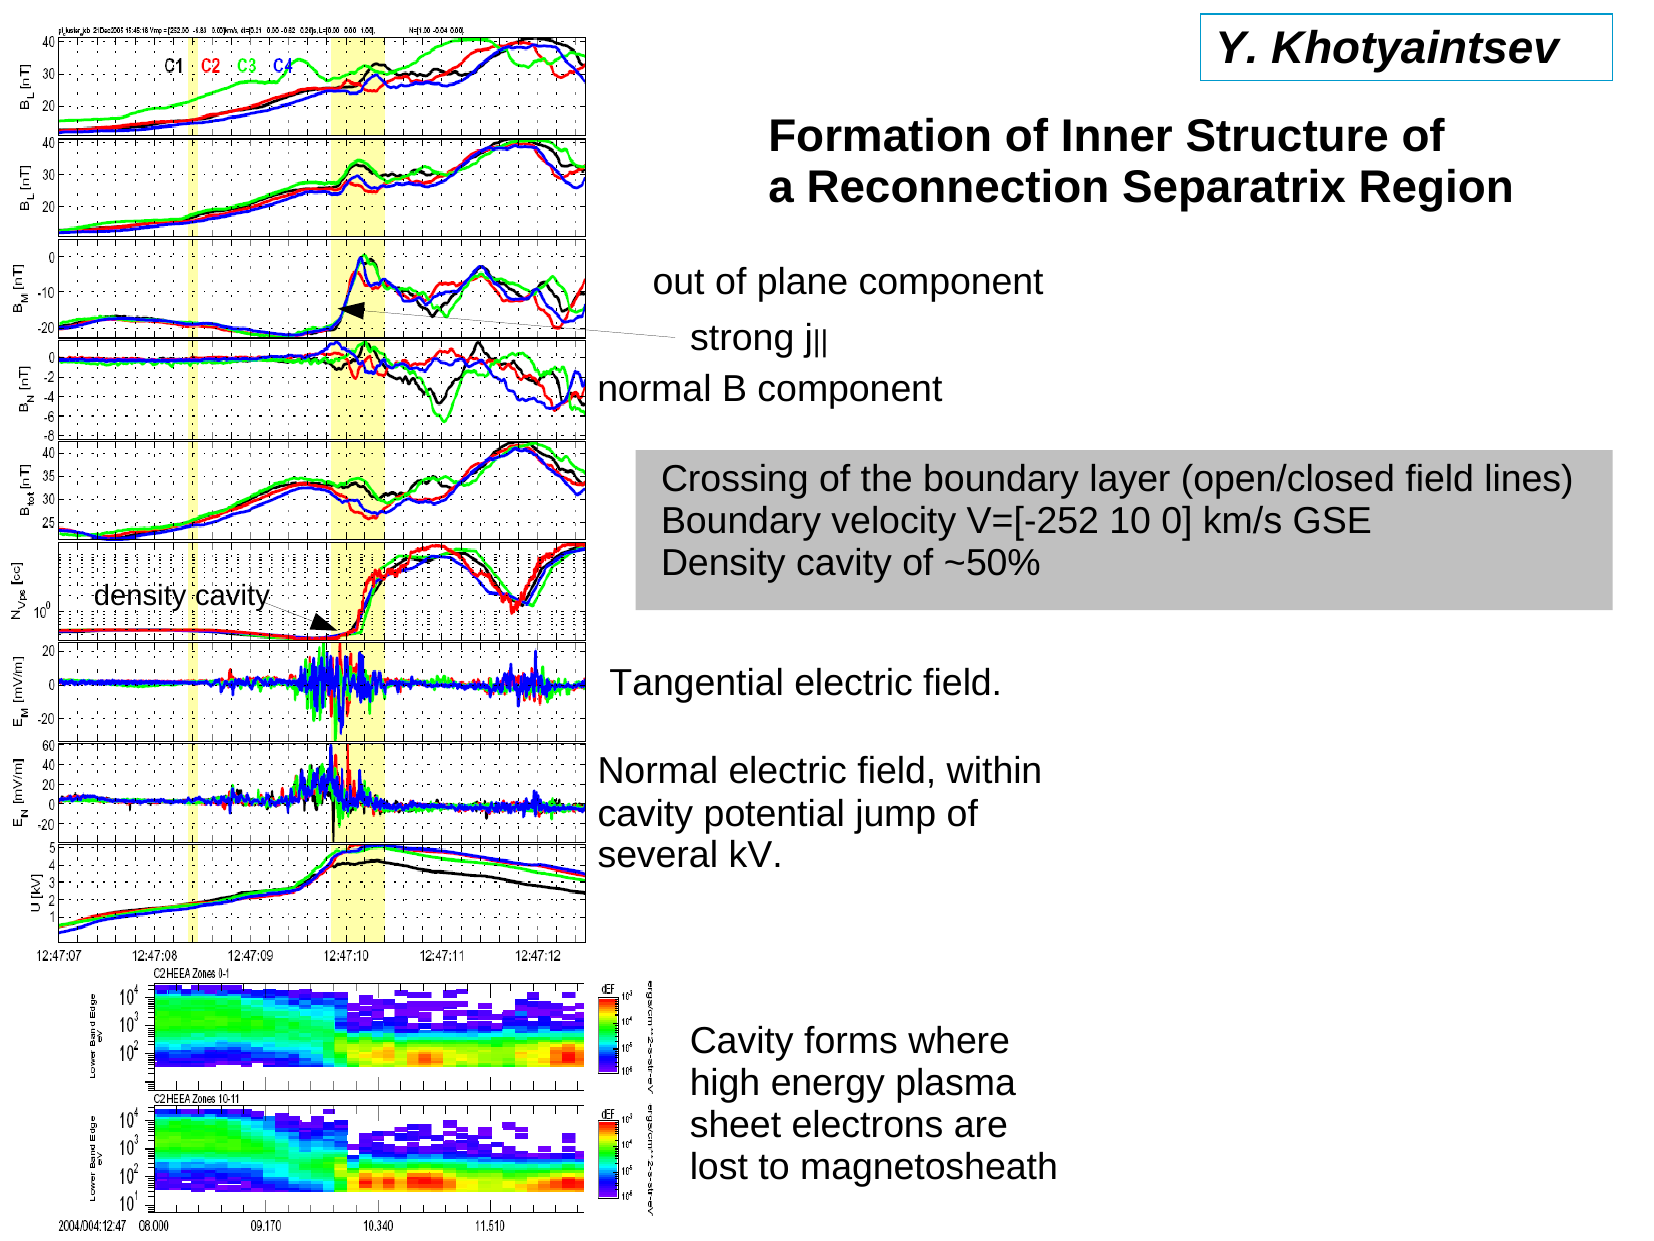

Y. Khotyaintsev
Formation of Inner Structure of
a Reconnection Separatrix Region
out of plane component
strong j||
normal B component
 Crossing of the boundary layer (open/closed field lines)
 Boundary velocity V=[-252 10 0] km/s GSE
 Density cavity of ~50%
density cavity
Tangential electric field.
Normal electric field, within cavity potential jump of several kV.
Cavity forms where high energy plasma sheet electrons are lost to magnetosheath